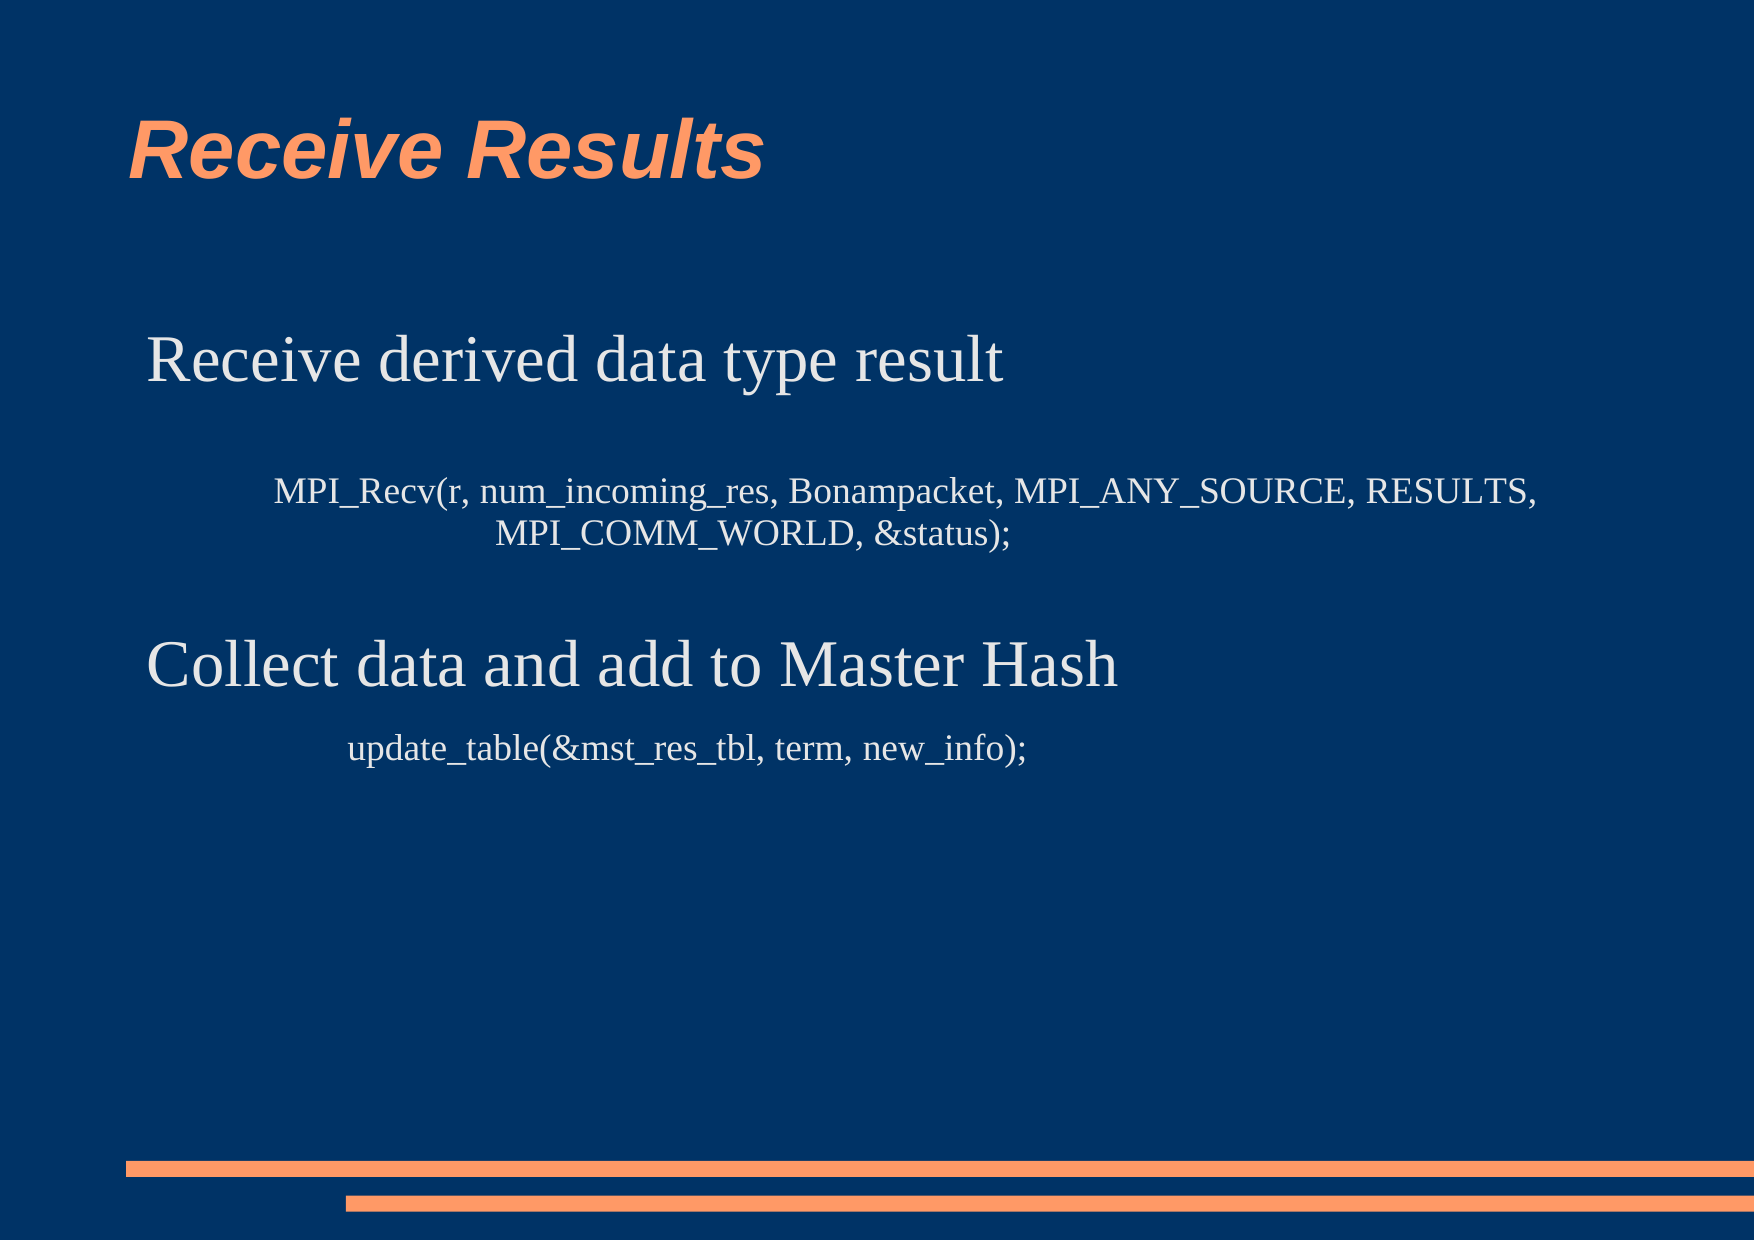

# Receive Results
Receive derived data type result
	MPI_Recv(r, num_incoming_res, Bonampacket, MPI_ANY_SOURCE, RESULTS, 					MPI_COMM_WORLD, &status);
Collect data and add to Master Hash
		update_table(&mst_res_tbl, term, new_info);